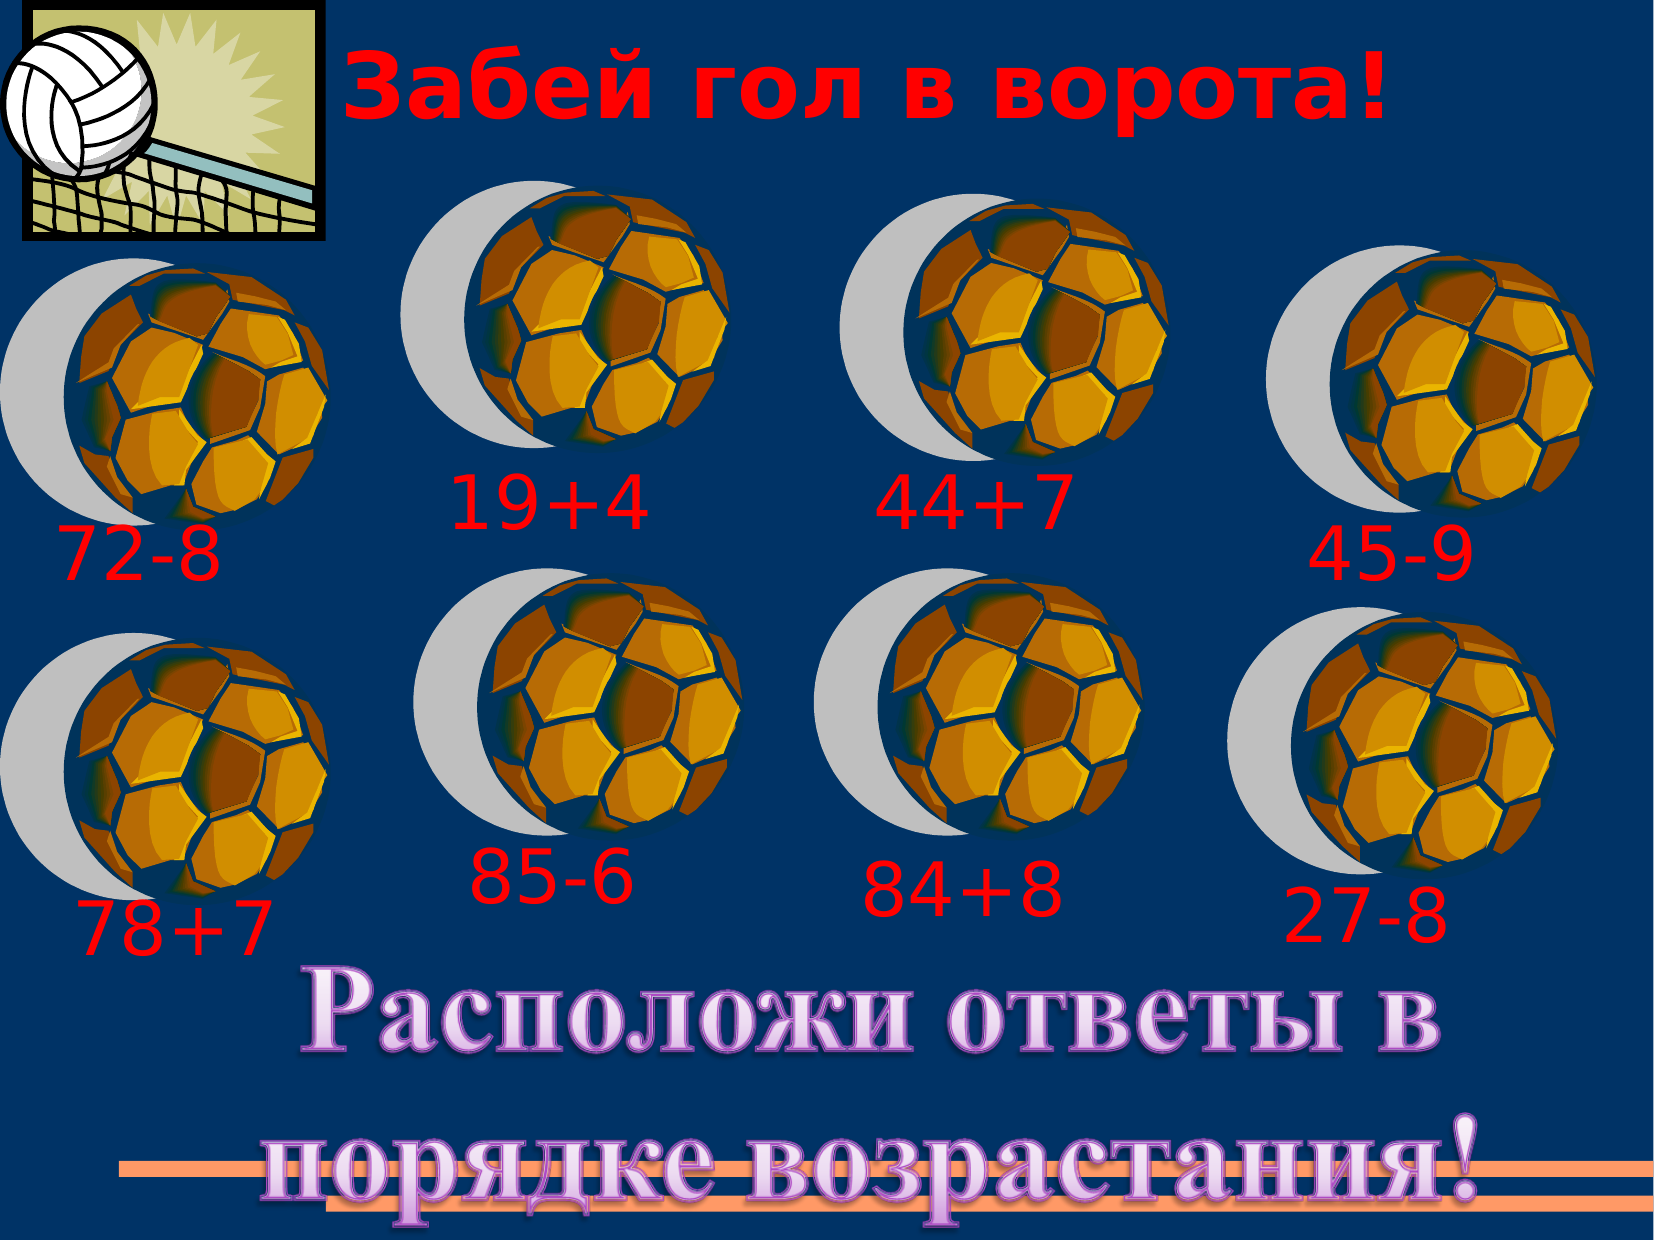

Забей гол в ворота!
36
64
51
23
19+4
44+7
72-8
45-9
79
19
92
85
85-6
84+8
27-8
78+7